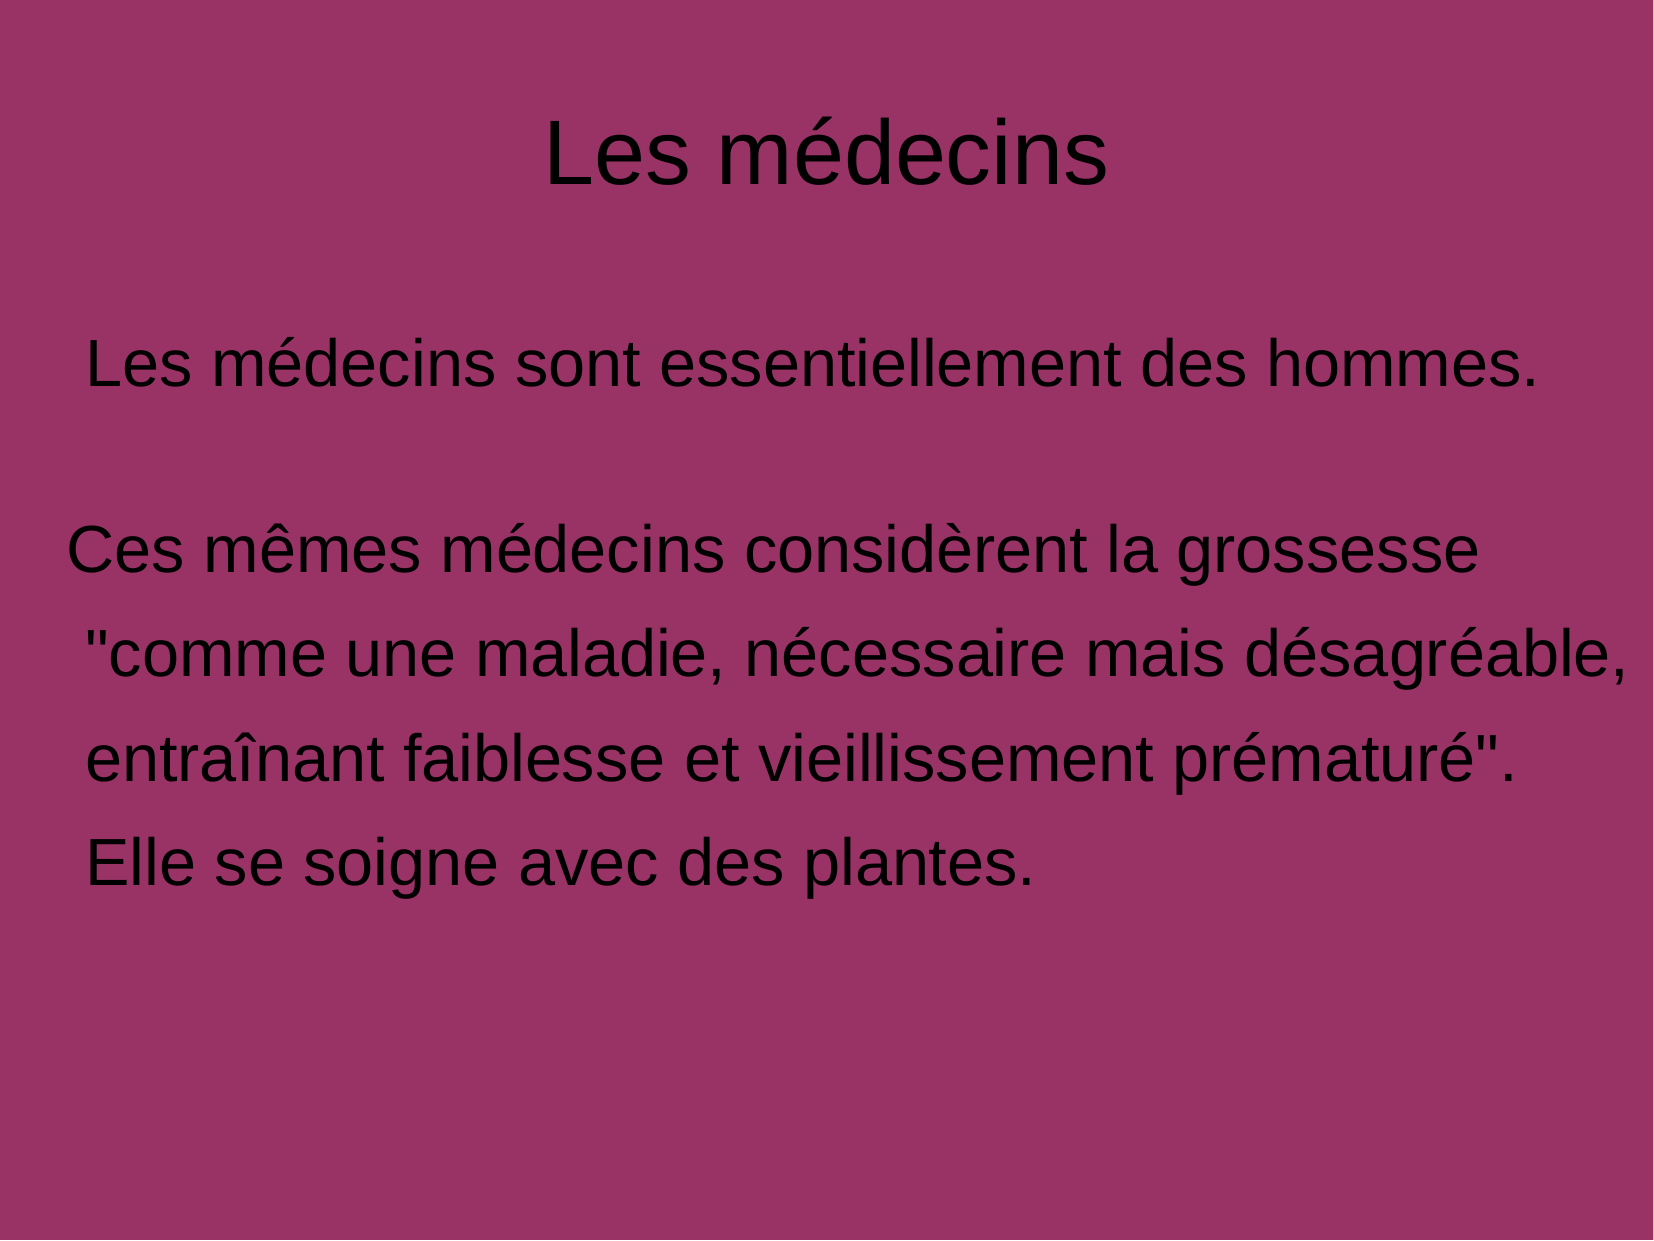

# Les médecins
Les médecins sont essentiellement des hommes.
Ces mêmes médecins considèrent la grossesse
 "comme une maladie, nécessaire mais désagréable,
 entraînant faiblesse et vieillissement prématuré".
 Elle se soigne avec des plantes.